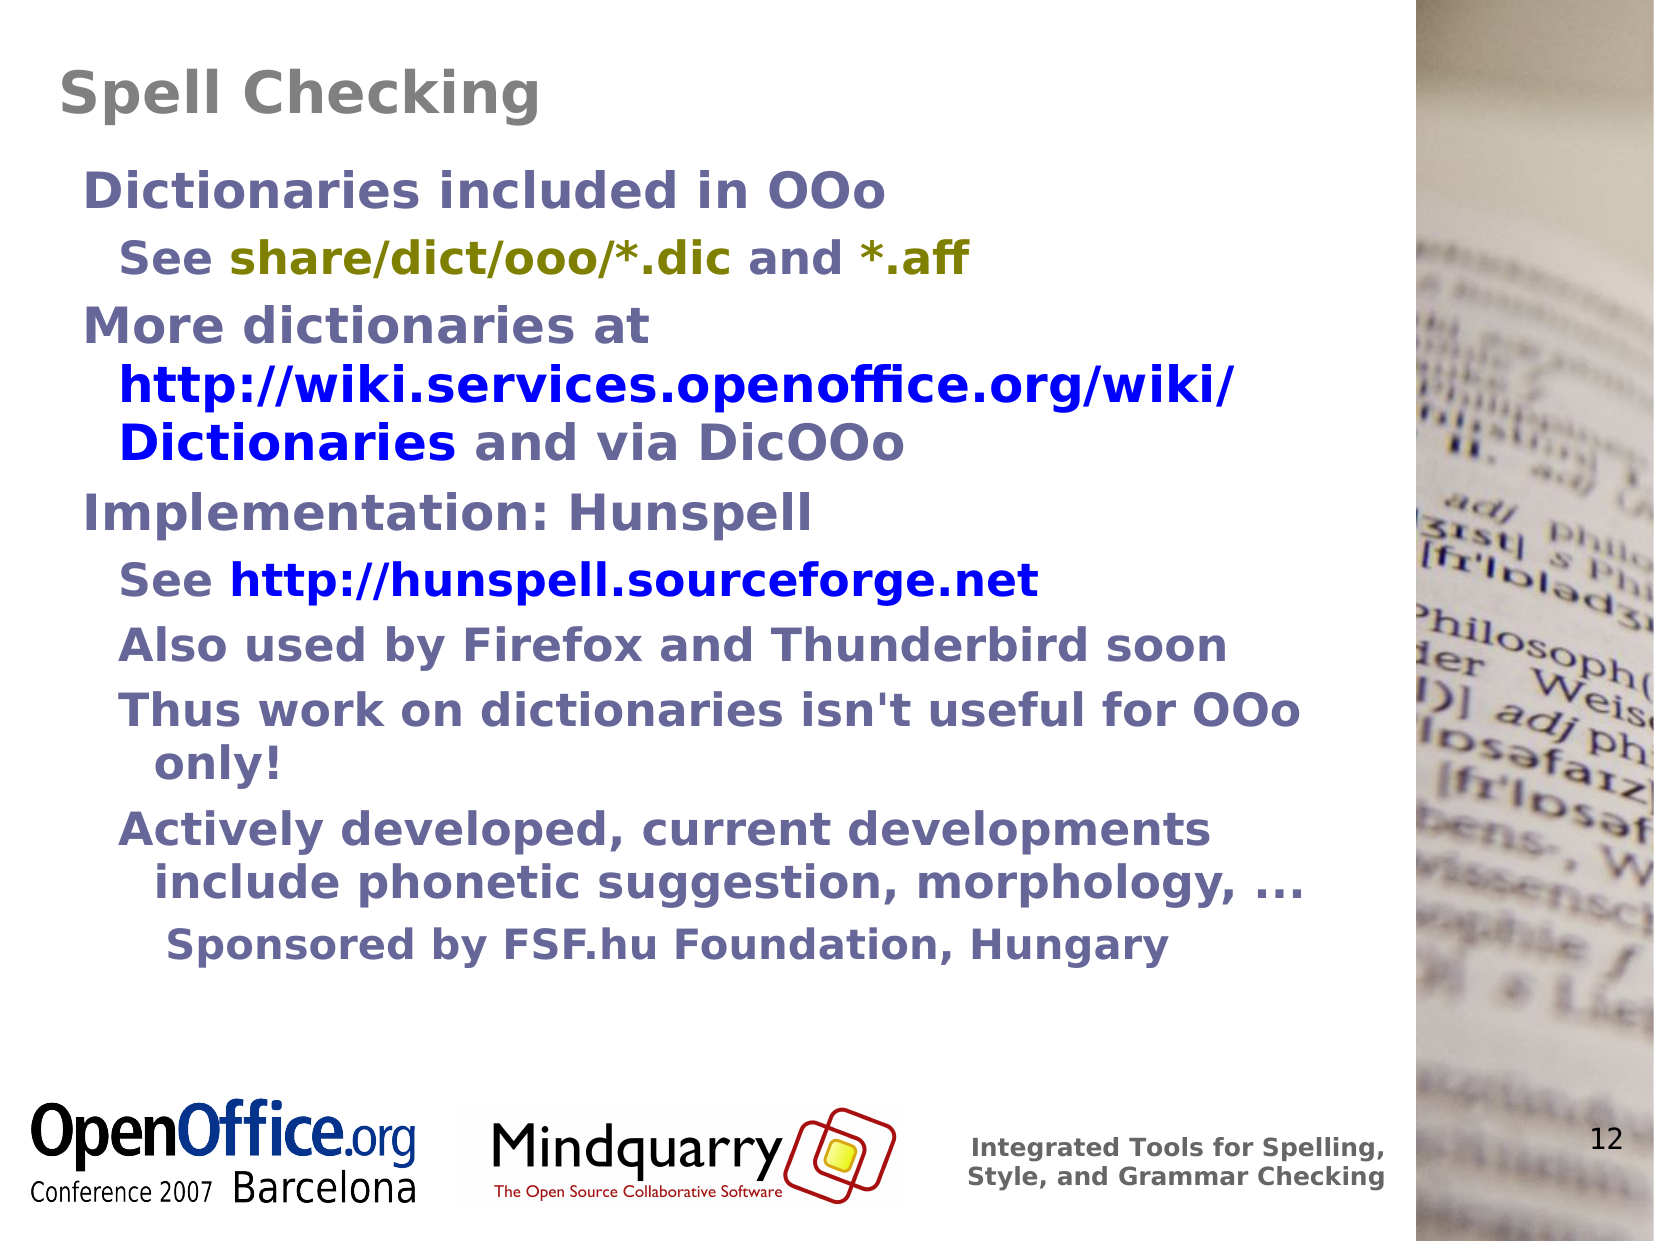

Spell Checking
Dictionaries included in OOo
See share/dict/ooo/*.dic and *.aff
More dictionaries at http://wiki.services.openoffice.org/wiki/
Dictionaries and via DicOOo
Implementation: Hunspell
See http://hunspell.sourceforge.net
Also used by Firefox and Thunderbird soon
Thus work on dictionaries isn't useful for OOo only!
Actively developed, current developments include phonetic suggestion, morphology, ...
Sponsored by FSF.hu Foundation, Hungary
12
#